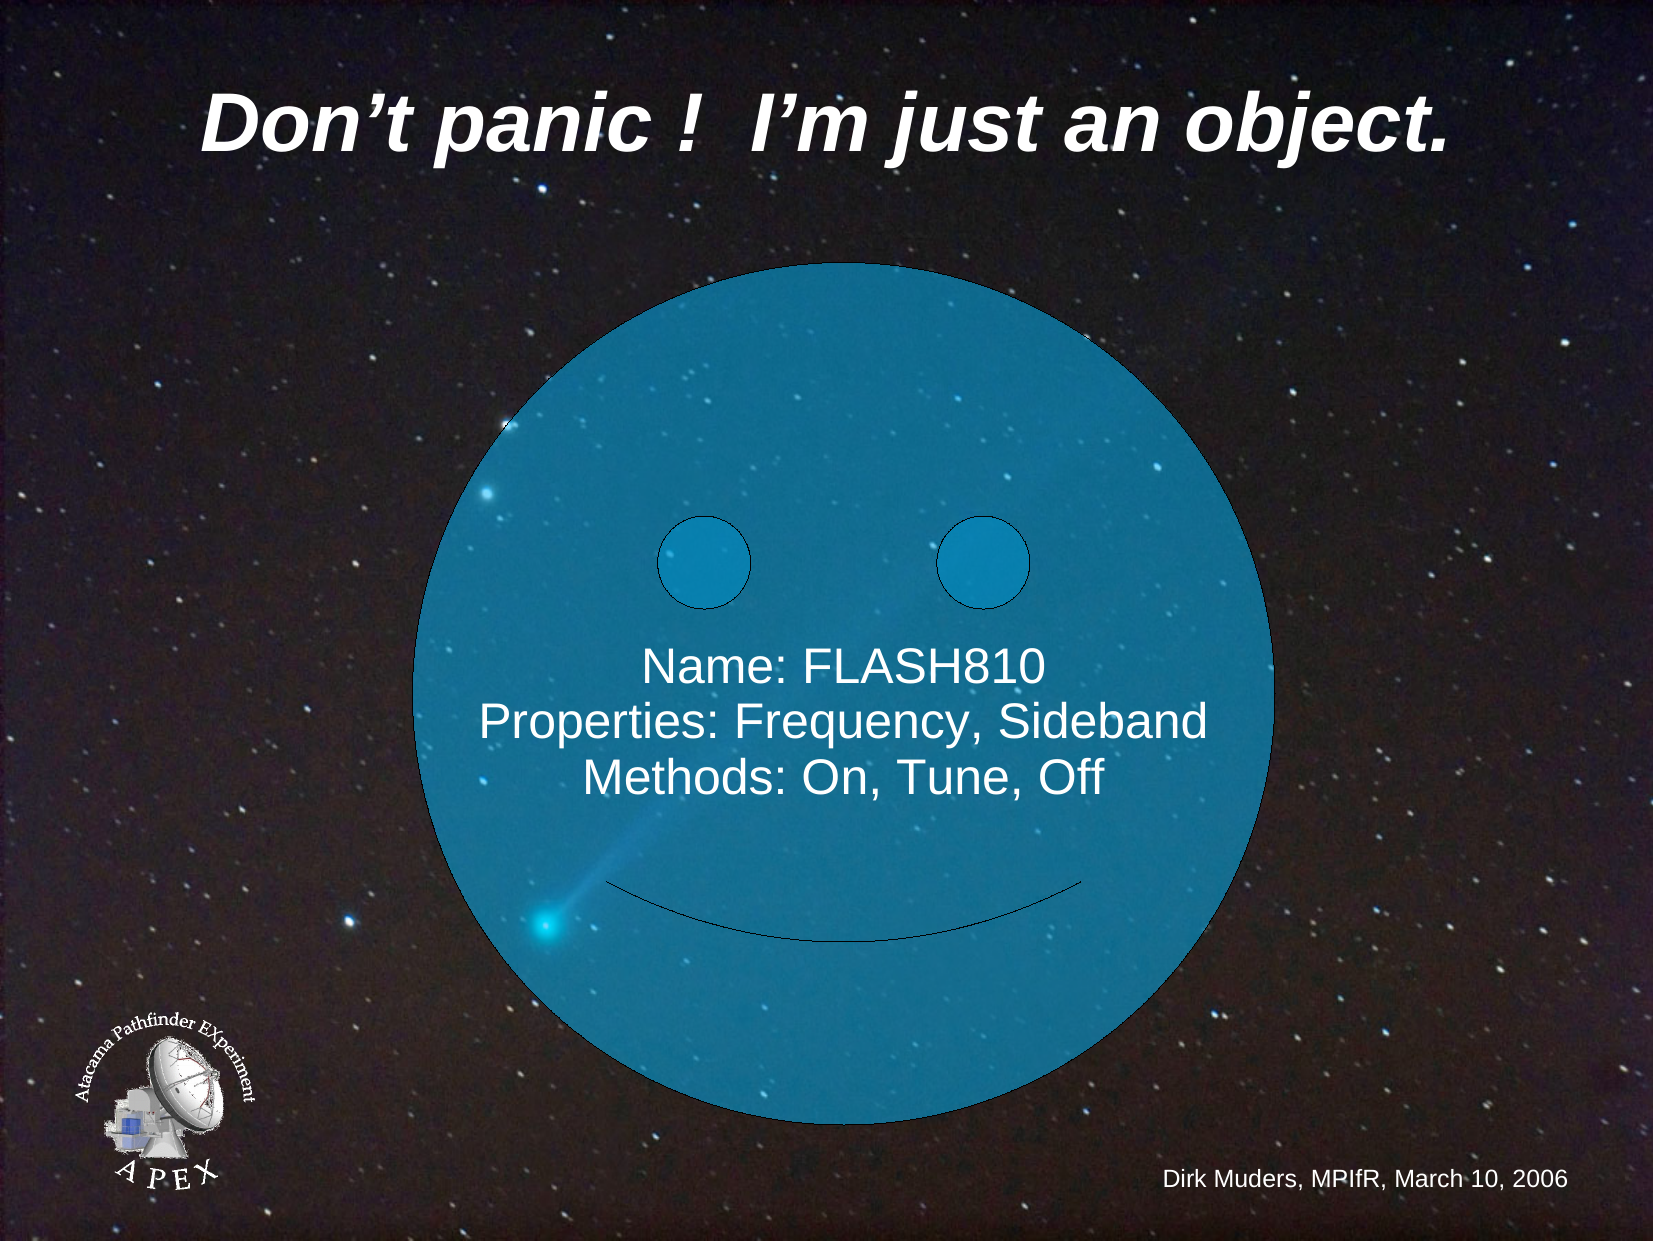

# Don’t panic ! I’m just an object.
Name: FLASH810
Properties: Frequency, Sideband
Methods: On, Tune, Off